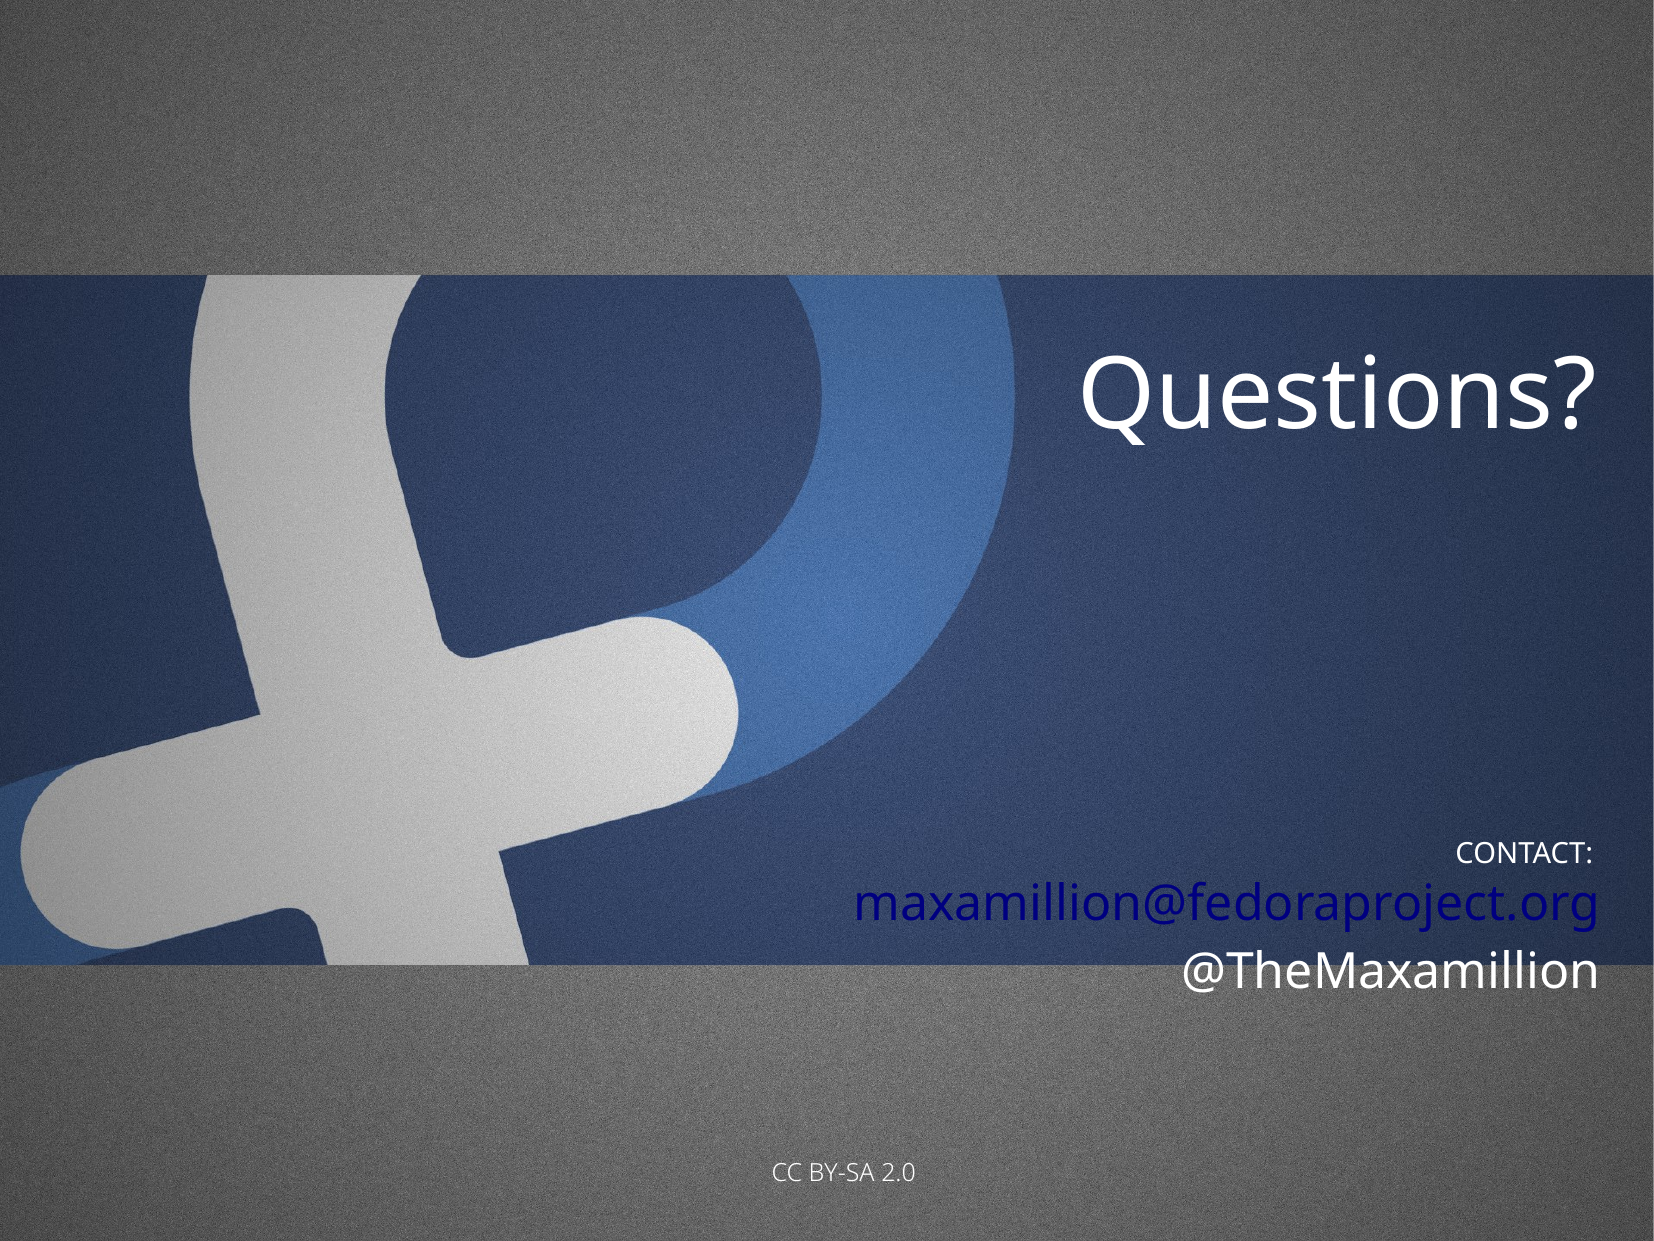

# Questions?
CONTACT:
maxamillion@fedoraproject.org
@TheMaxamillion
CC BY-SA 2.0